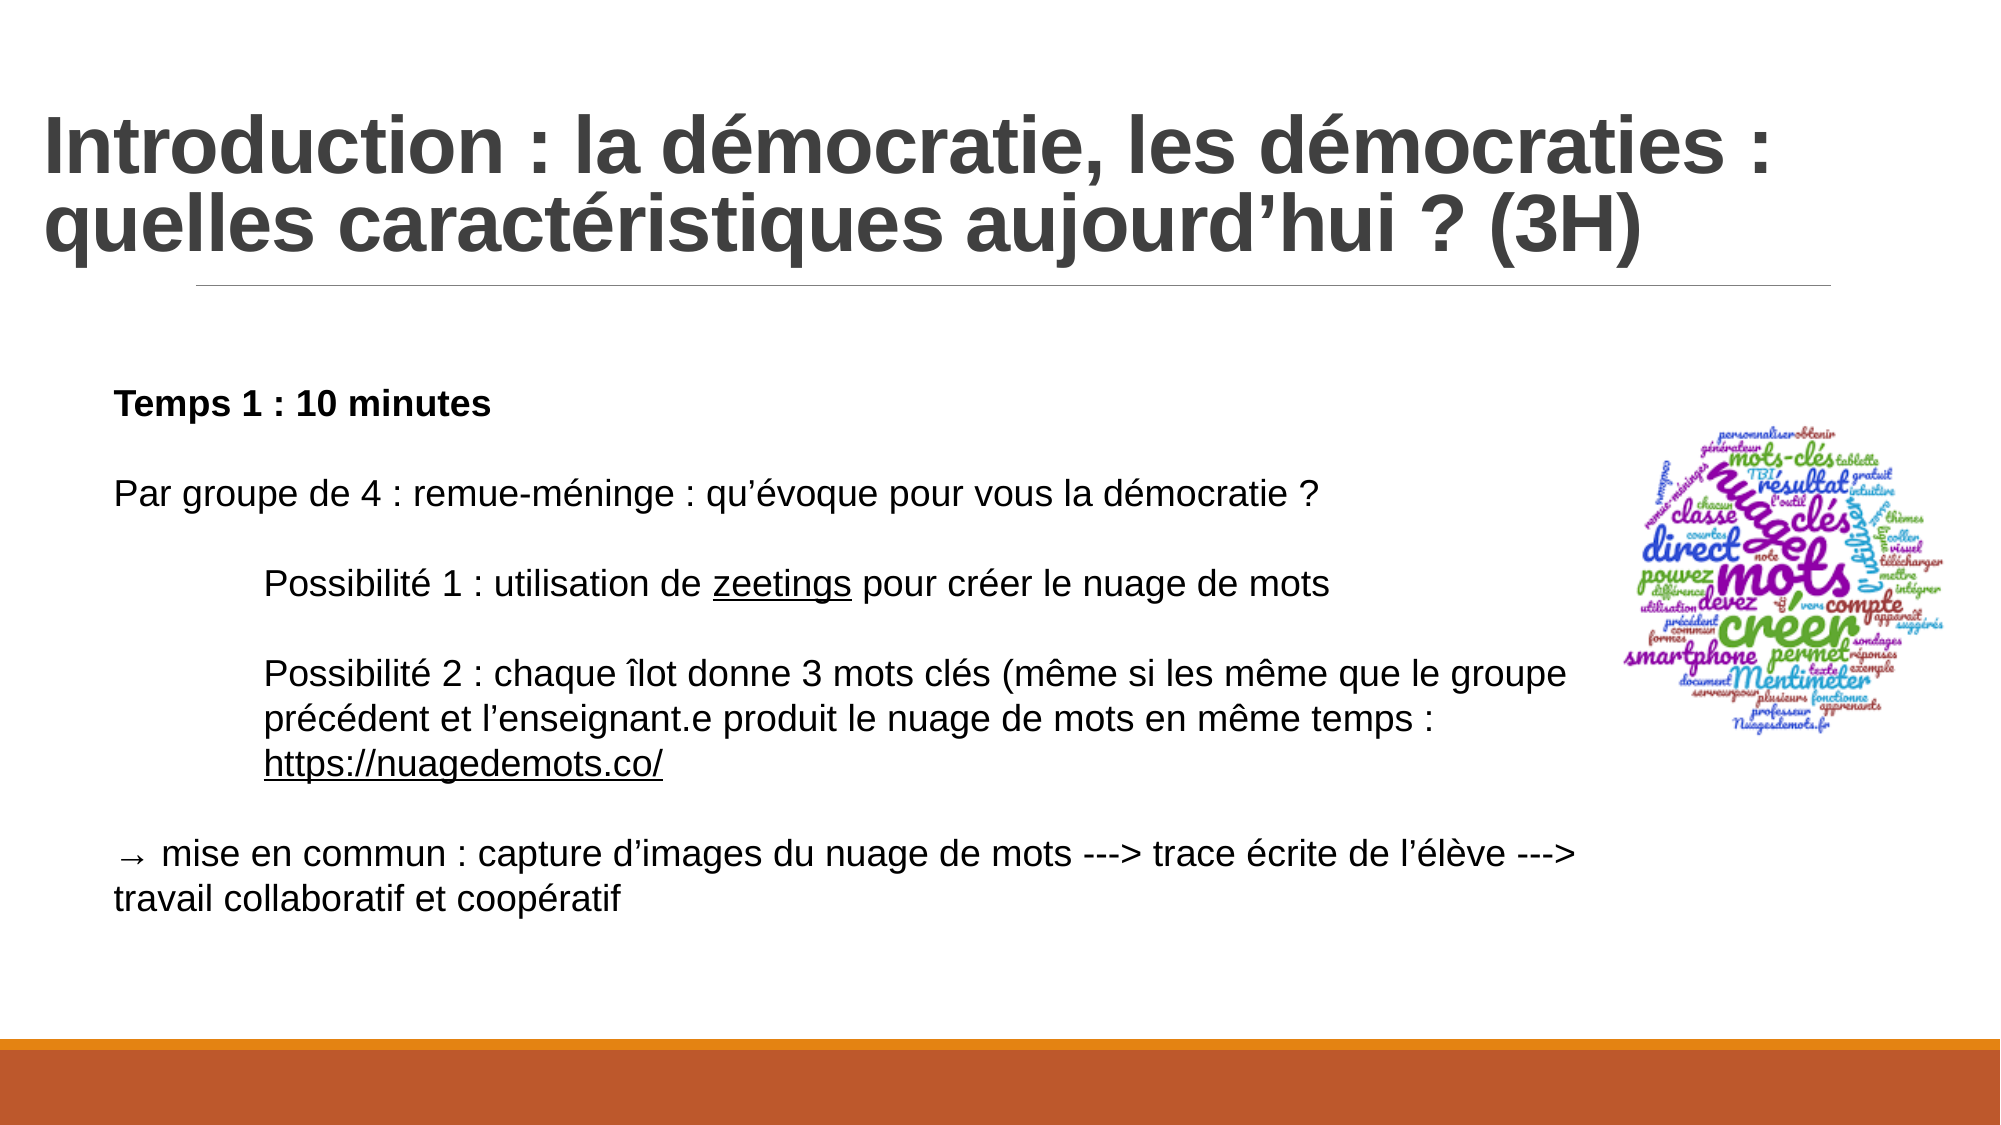

# Introduction : la démocratie, les démocraties : quelles caractéristiques aujourd’hui ? (3H)
Temps 1 : 10 minutes
Par groupe de 4 : remue-méninge : qu’évoque pour vous la démocratie ?
Possibilité 1 : utilisation de zeetings pour créer le nuage de mots
Possibilité 2 : chaque îlot donne 3 mots clés (même si les même que le groupe précédent et l’enseignant.e produit le nuage de mots en même temps : https://nuagedemots.co/
→ mise en commun : capture d’images du nuage de mots ---> trace écrite de l’élève ---> travail collaboratif et coopératif